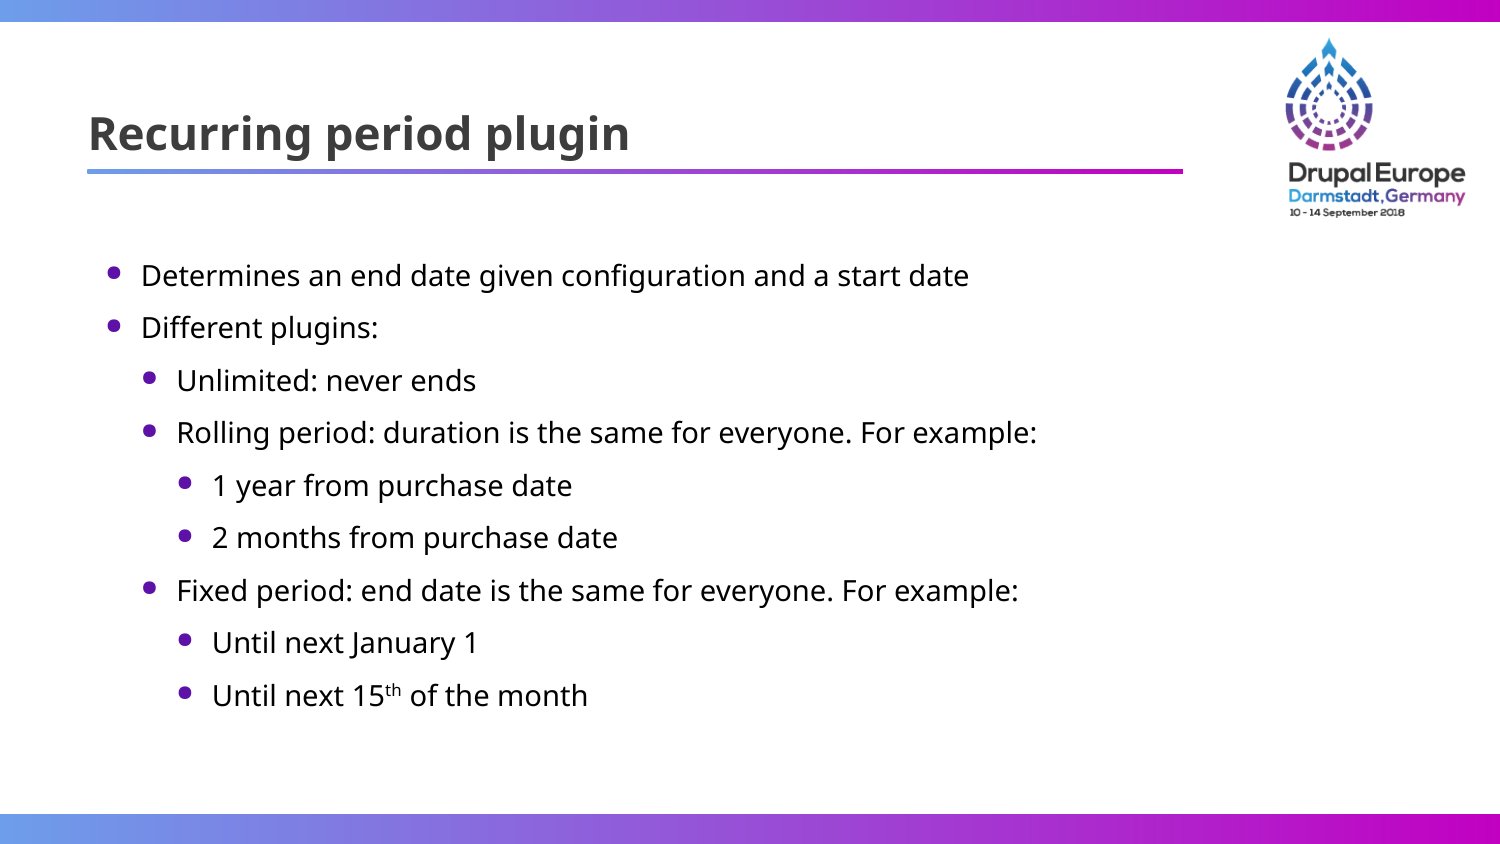

Recurring period plugin
Determines an end date given configuration and a start date
Different plugins:
Unlimited: never ends
Rolling period: duration is the same for everyone. For example:
1 year from purchase date
2 months from purchase date
Fixed period: end date is the same for everyone. For example:
Until next January 1
Until next 15th of the month